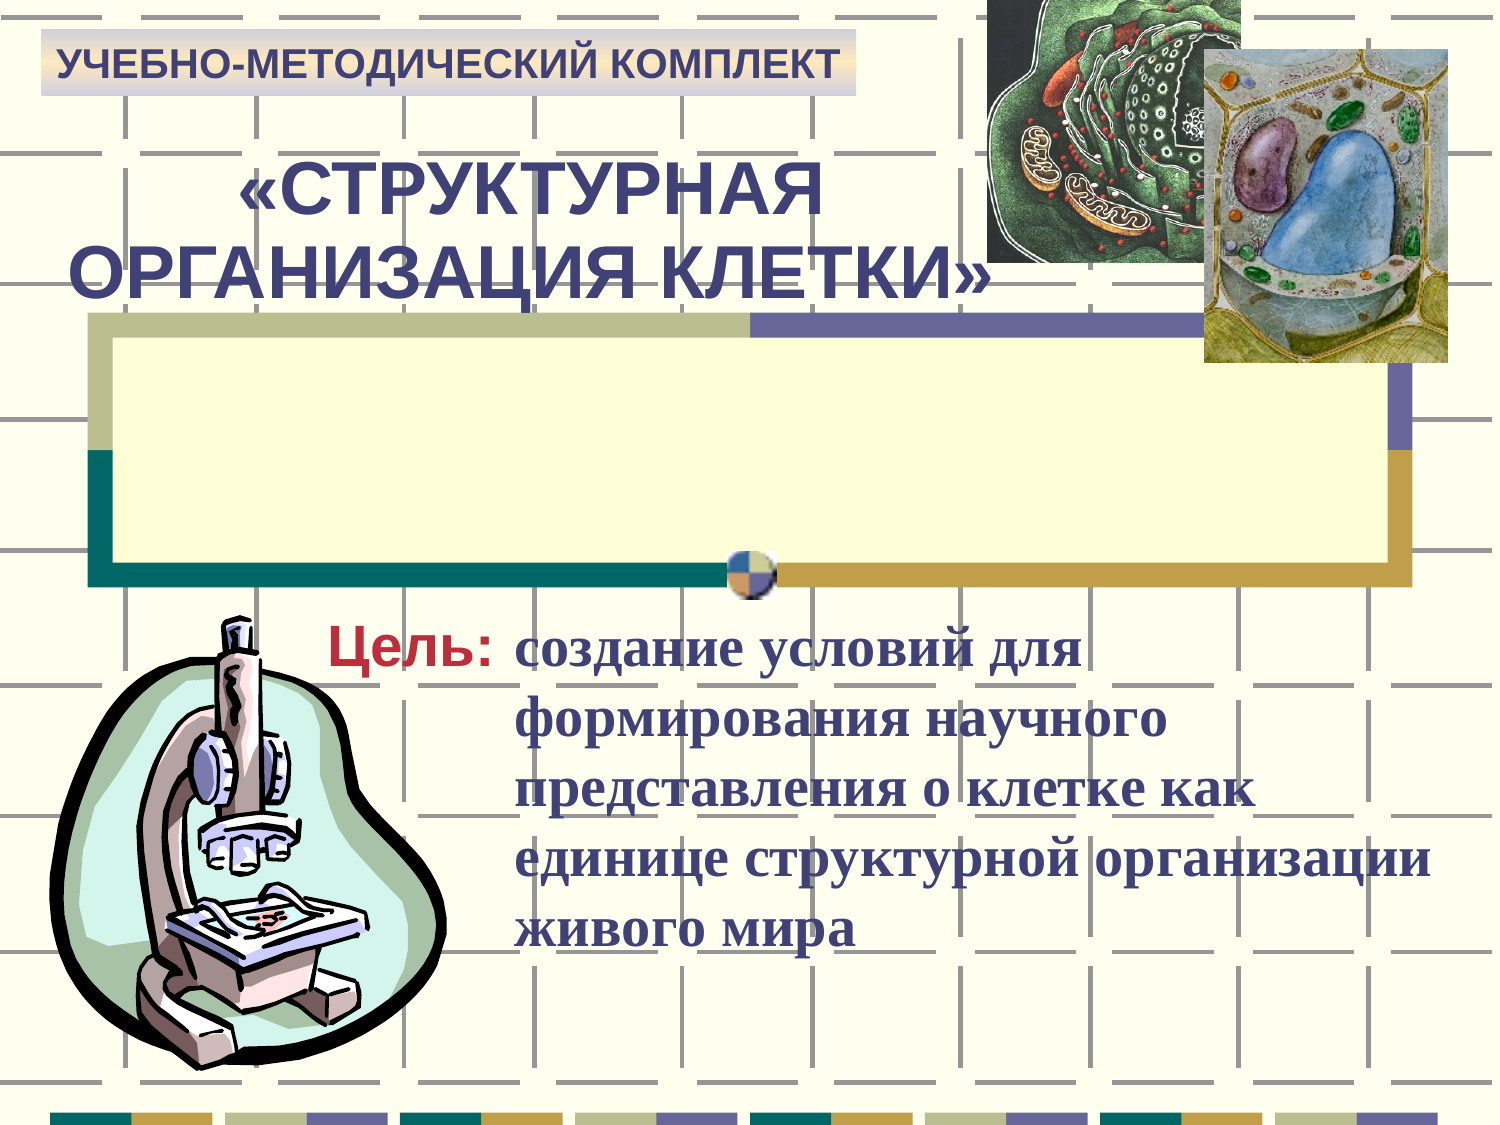

УЧЕБНО-МЕТОДИЧЕСКИЙ КОМПЛЕКТ
# «СТРУКТУРНАЯ ОРГАНИЗАЦИЯ КЛЕТКИ»
Цель:
создание условий для формирования научного представления о клетке как единице структурной организации живого мира